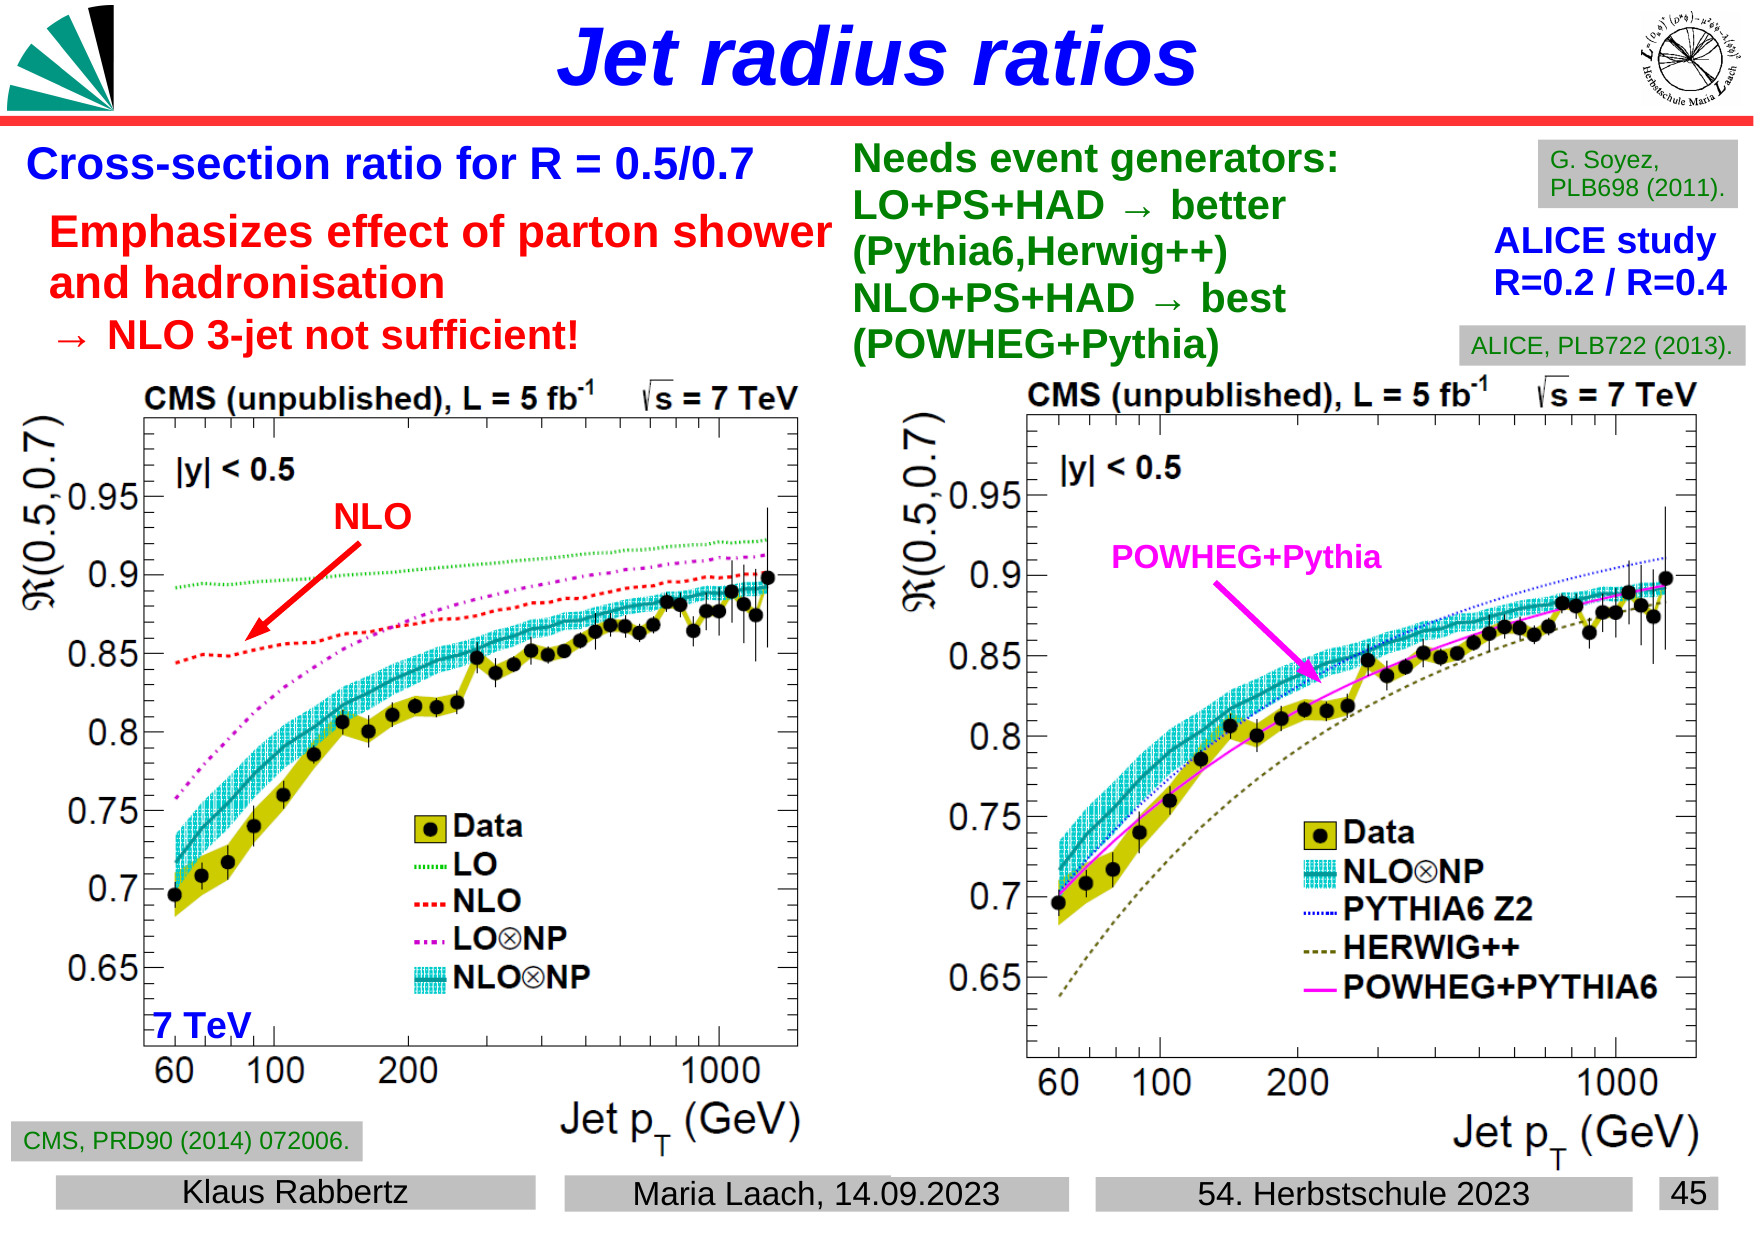

# Jet radius ratios
Needs event generators:
LO+PS+HAD → better
(Pythia6,Herwig++)
NLO+PS+HAD → best
(POWHEG+Pythia)
Cross-section ratio for R = 0.5/0.7
G. Soyez,
PLB698 (2011).
Emphasizes effect of parton shower
and hadronisation
→ NLO 3-jet not sufficient!
ALICE study
R=0.2 / R=0.4
ALICE, PLB722 (2013).
NLO
POWHEG+Pythia
7 TeV
CMS, PRD90 (2014) 072006.